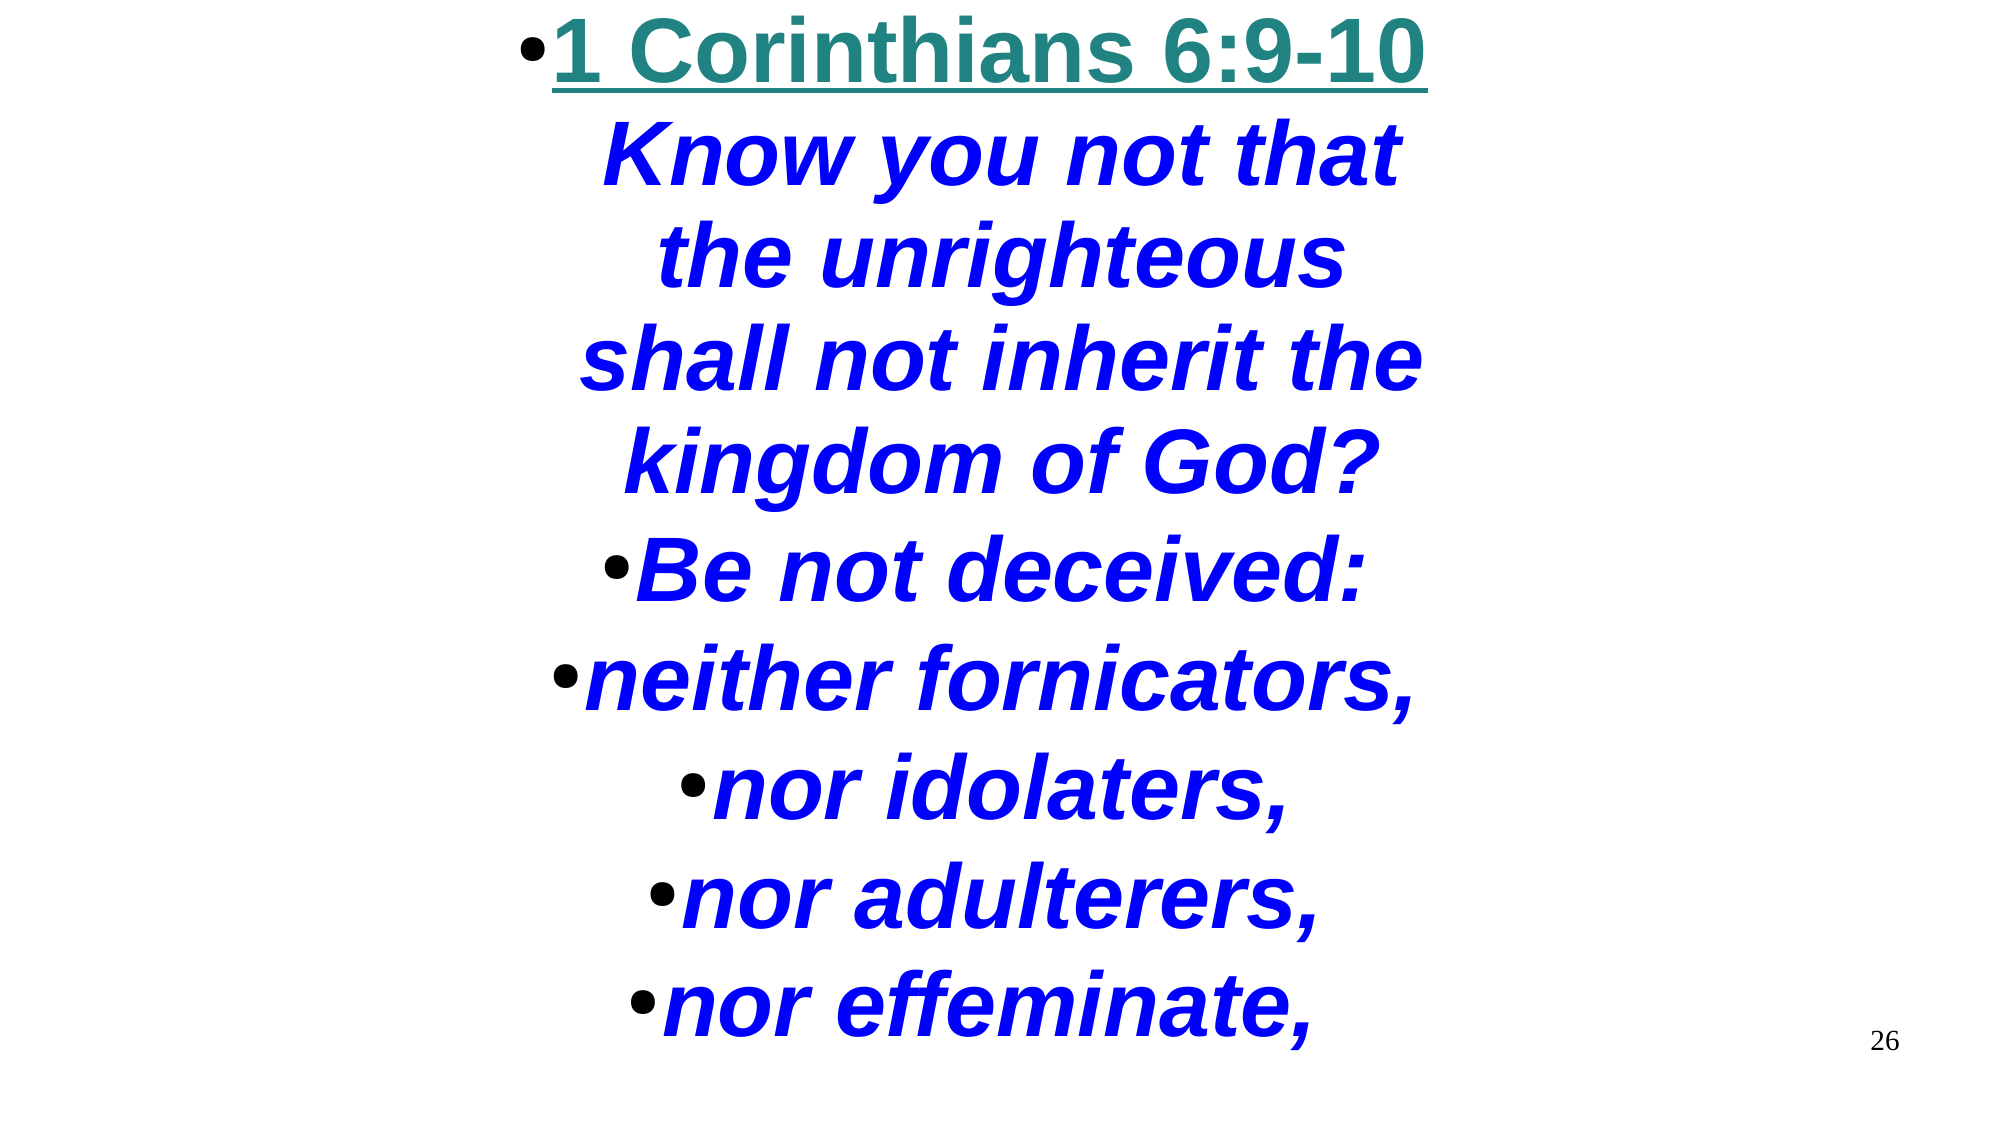

# 1 Corinthians 6:9-10  Know you not that the unrighteous shall not inherit the kingdom of God?
Be not deceived:
neither fornicators,
nor idolaters,
nor adulterers,
nor effeminate,
26